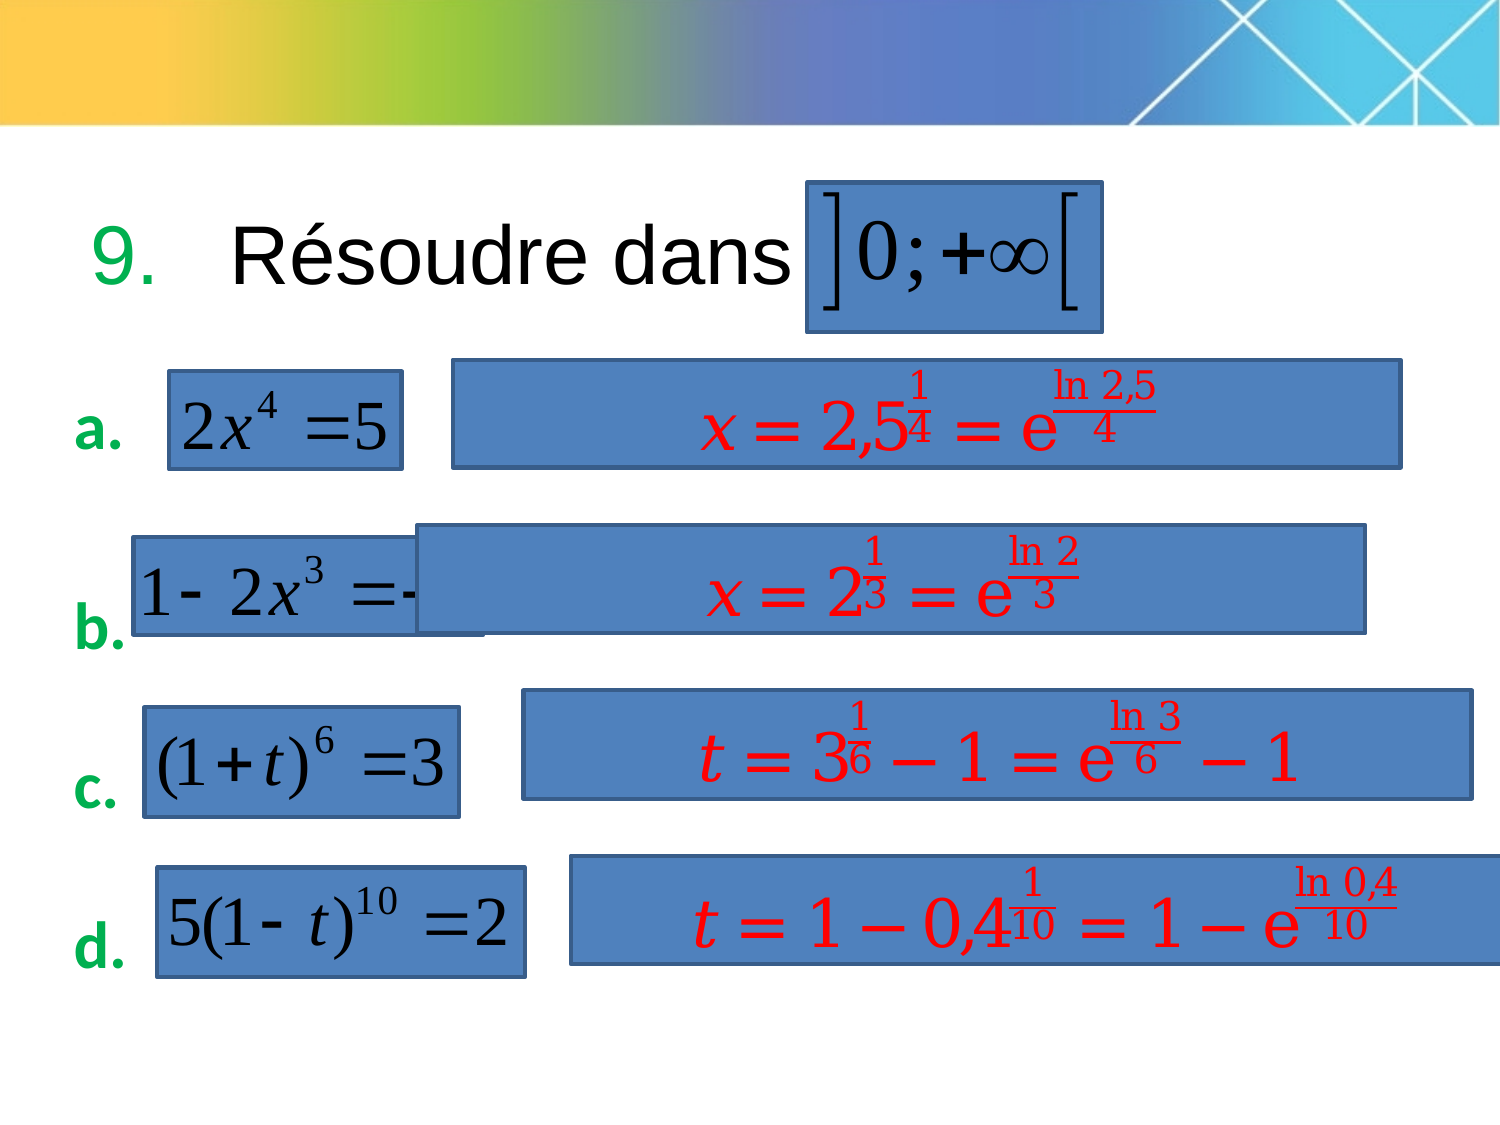

9. Résoudre dans
a.
b.
c.
d.